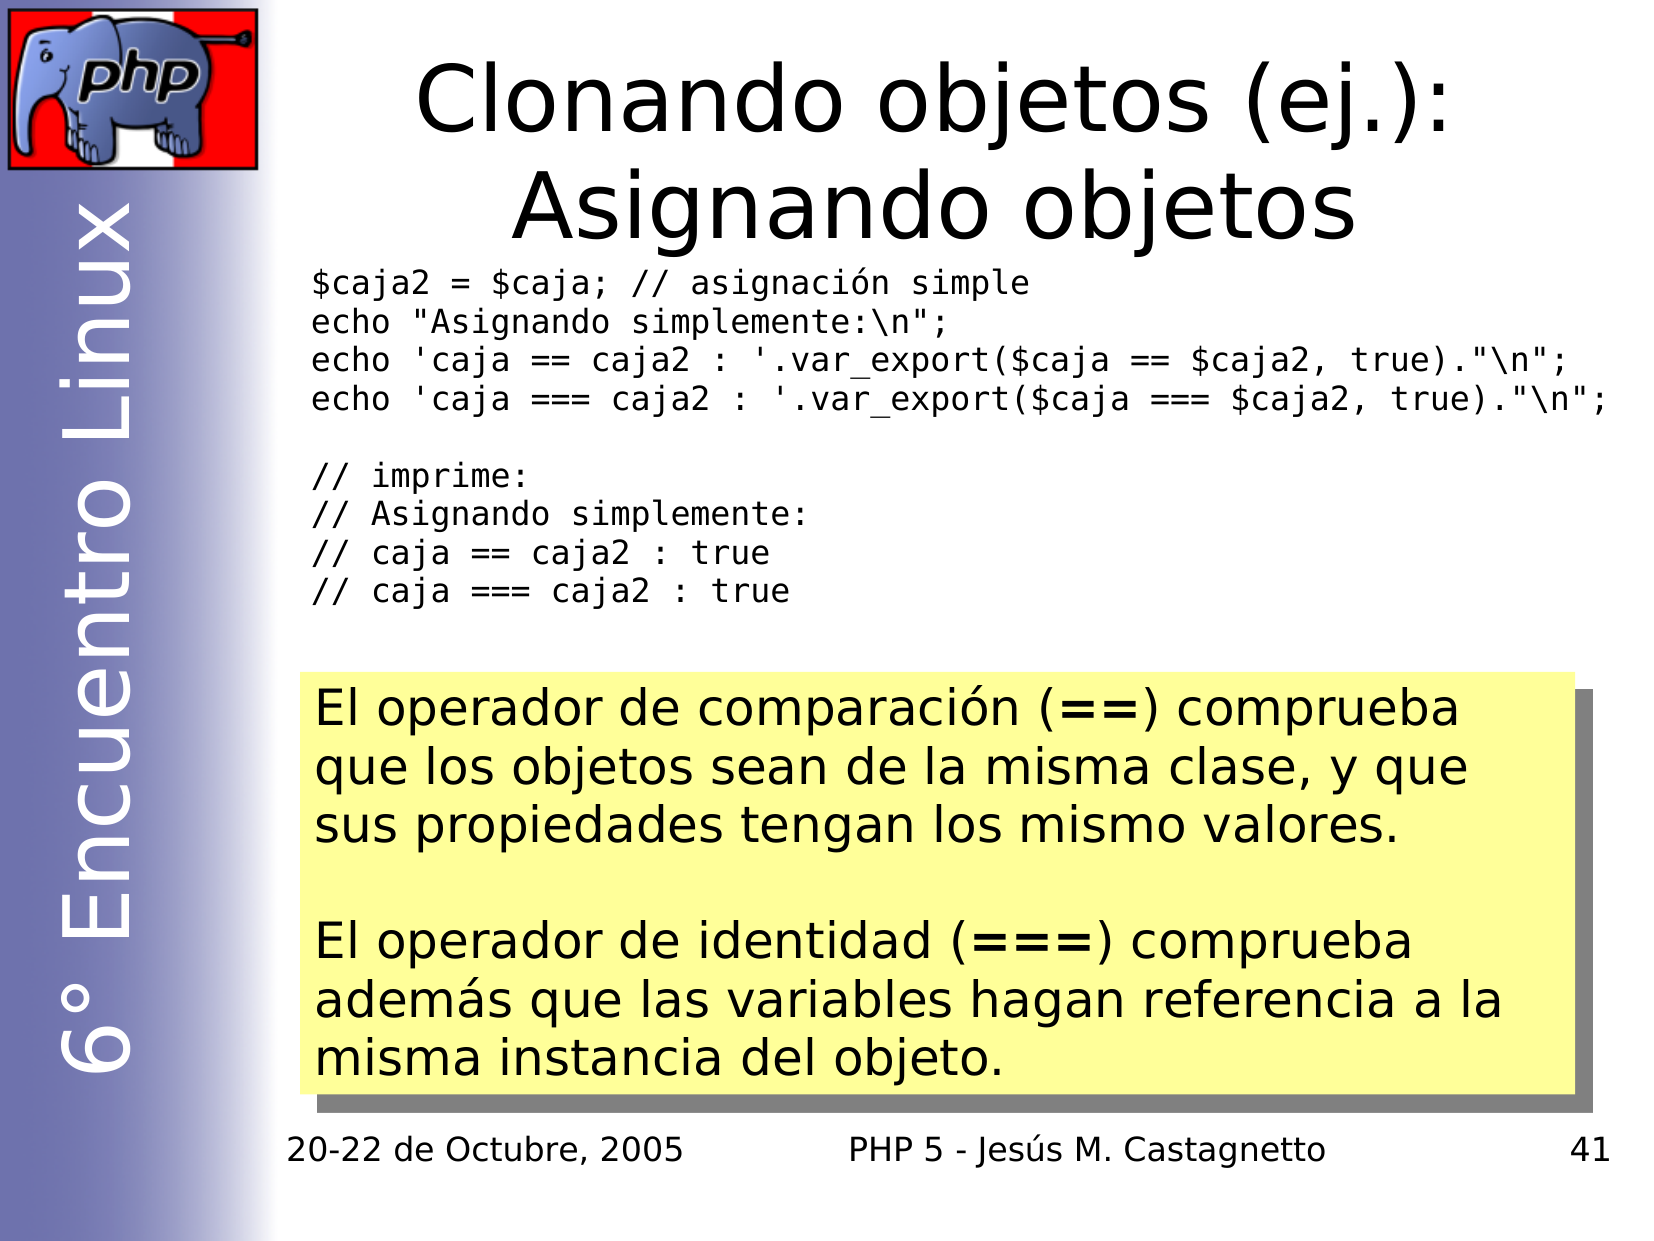

# Clonando objetos (ej.): Asignando objetos
$caja2 = $caja; // asignación simple
echo "Asignando simplemente:\n";
echo 'caja == caja2 : '.var_export($caja == $caja2, true)."\n";
echo 'caja === caja2 : '.var_export($caja === $caja2, true)."\n";
// imprime:
// Asignando simplemente:
// caja == caja2 : true
// caja === caja2 : true
El operador de comparación (==) comprueba que los objetos sean de la misma clase, y que sus propiedades tengan los mismo valores.
El operador de identidad (===) comprueba además que las variables hagan referencia a la misma instancia del objeto.
20-22 de Octubre, 2005
PHP 5 - Jesús M. Castagnetto
41